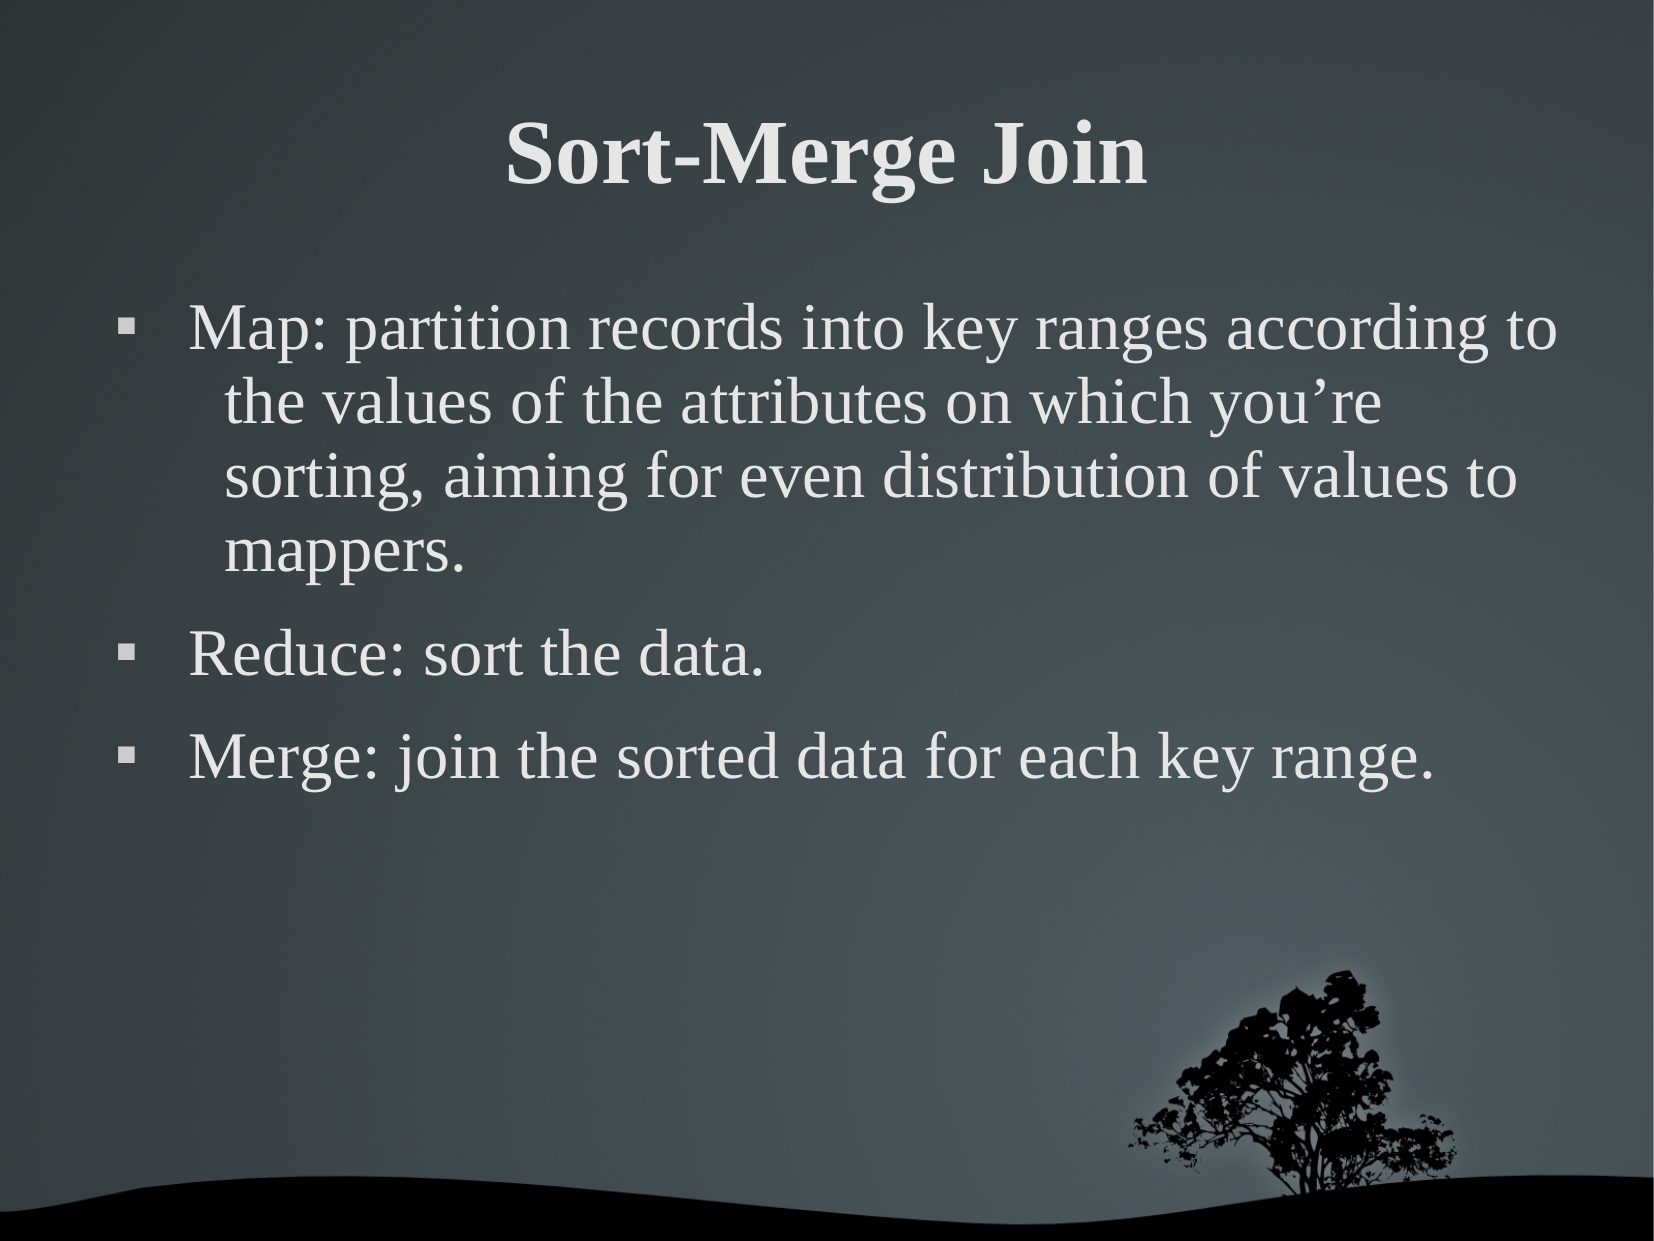

# Sort-Merge Join
 Map: partition records into key ranges according to the values of the attributes on which you’re sorting, aiming for even distribution of values to mappers.
 Reduce: sort the data.
 Merge: join the sorted data for each key range.